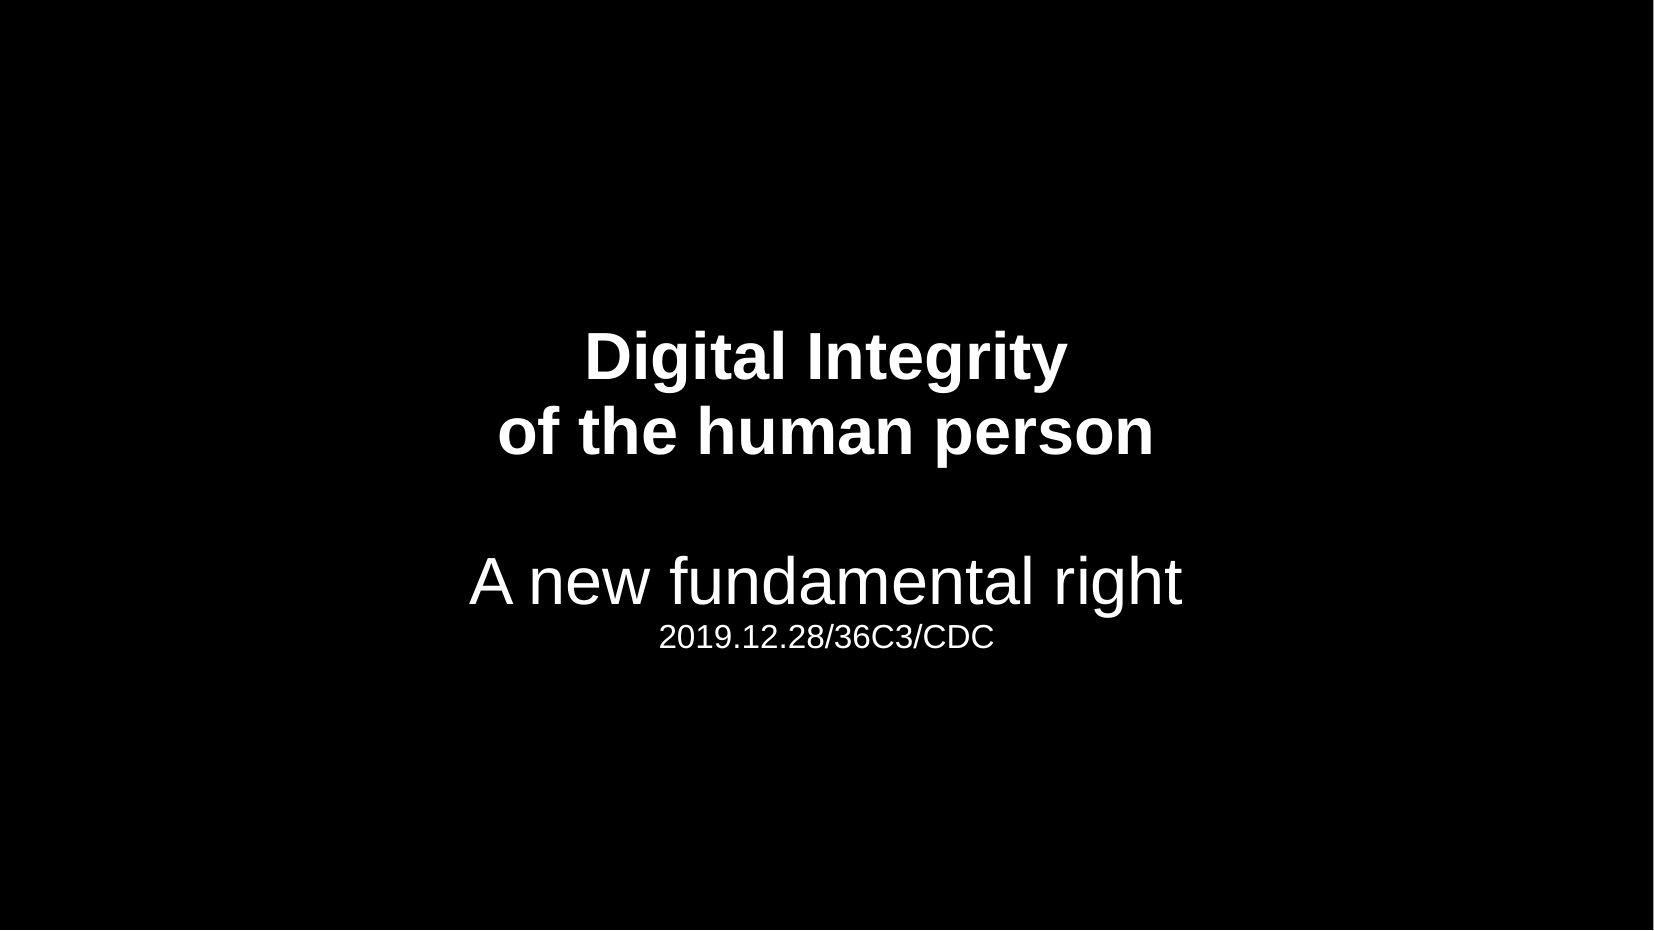

#
Digital Integrity
of the human person
A new fundamental right
2019.12.28/36C3/CDC